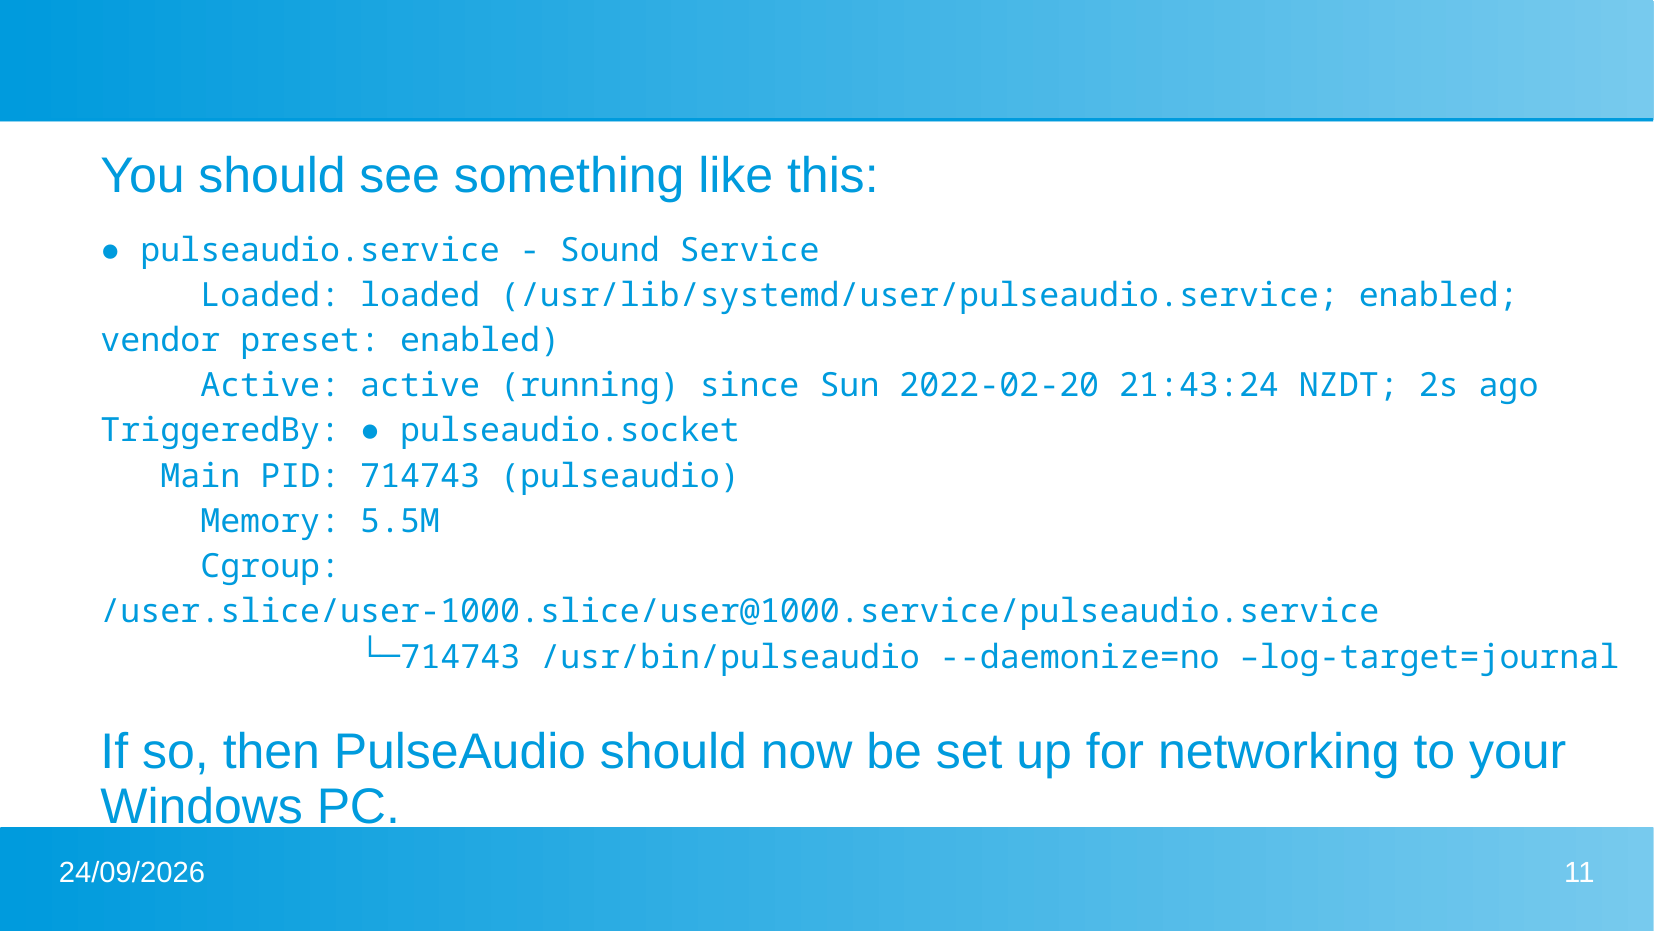

#
You should see something like this:
● pulseaudio.service - Sound Service
 Loaded: loaded (/usr/lib/systemd/user/pulseaudio.service; enabled; vendor preset: enabled)
 Active: active (running) since Sun 2022-02-20 21:43:24 NZDT; 2s ago
TriggeredBy: ● pulseaudio.socket
 Main PID: 714743 (pulseaudio)
 Memory: 5.5M
 Cgroup: /user.slice/user-1000.slice/user@1000.service/pulseaudio.service
 └─714743 /usr/bin/pulseaudio --daemonize=no –log-target=journal
If so, then PulseAudio should now be set up for networking to your Windows PC.
11